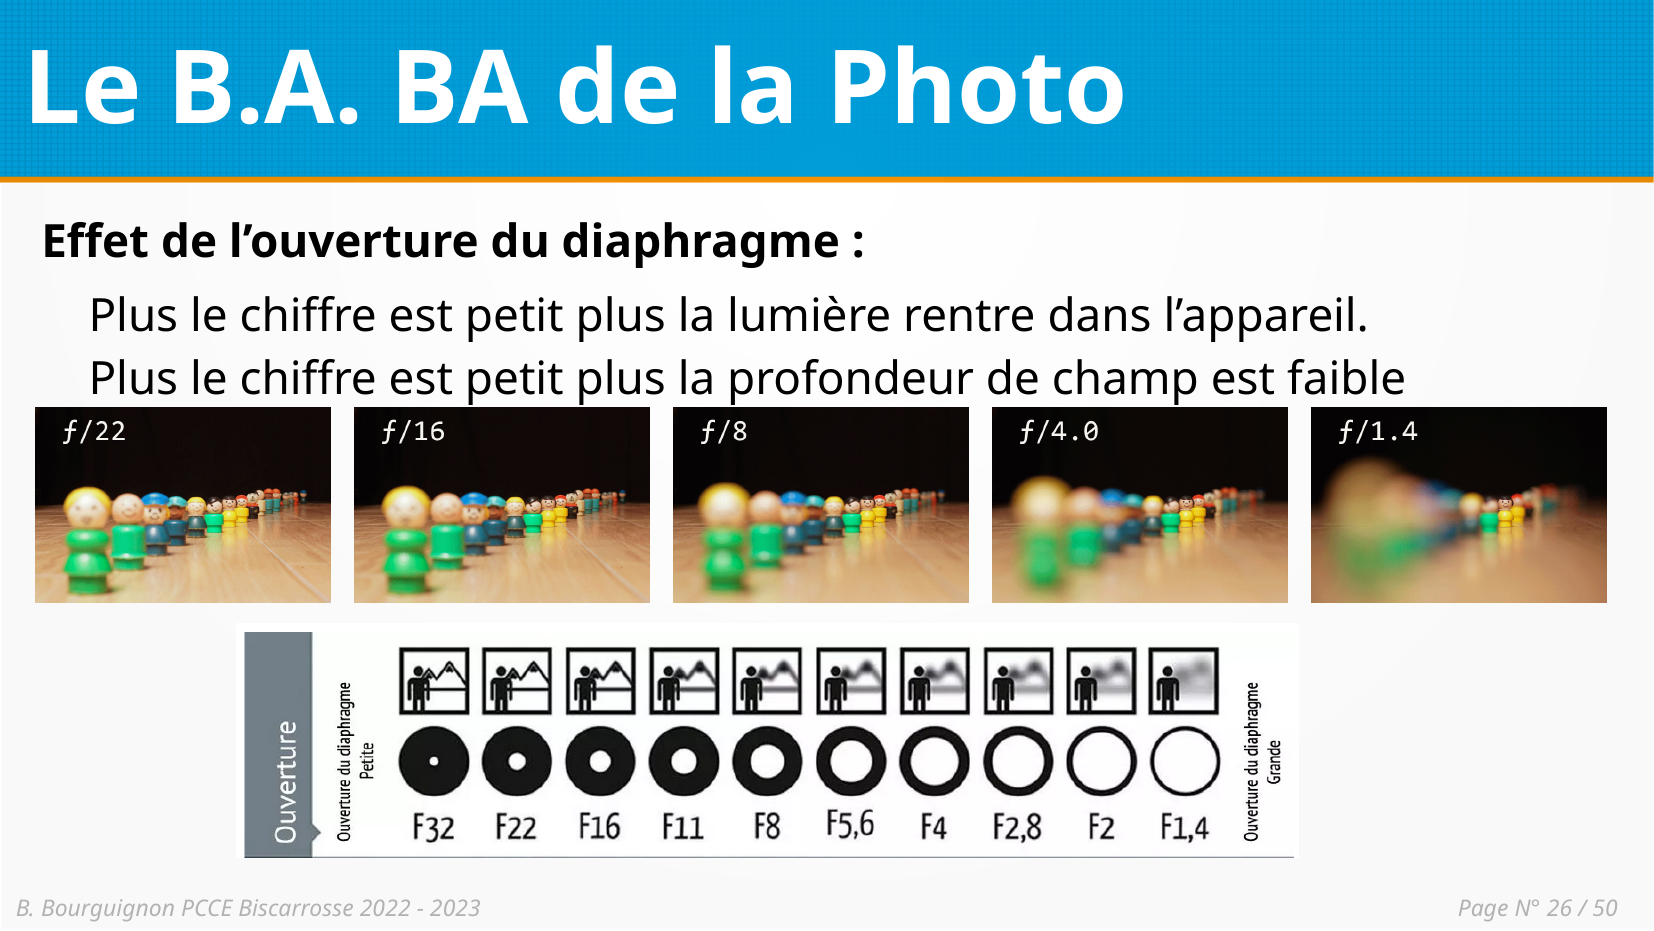

# Le B.A. BA de la Photo
Effet de l’ouverture du diaphragme :
Plus le chiffre est petit plus la lumière rentre dans l’appareil.
Plus le chiffre est petit plus la profondeur de champ est faible